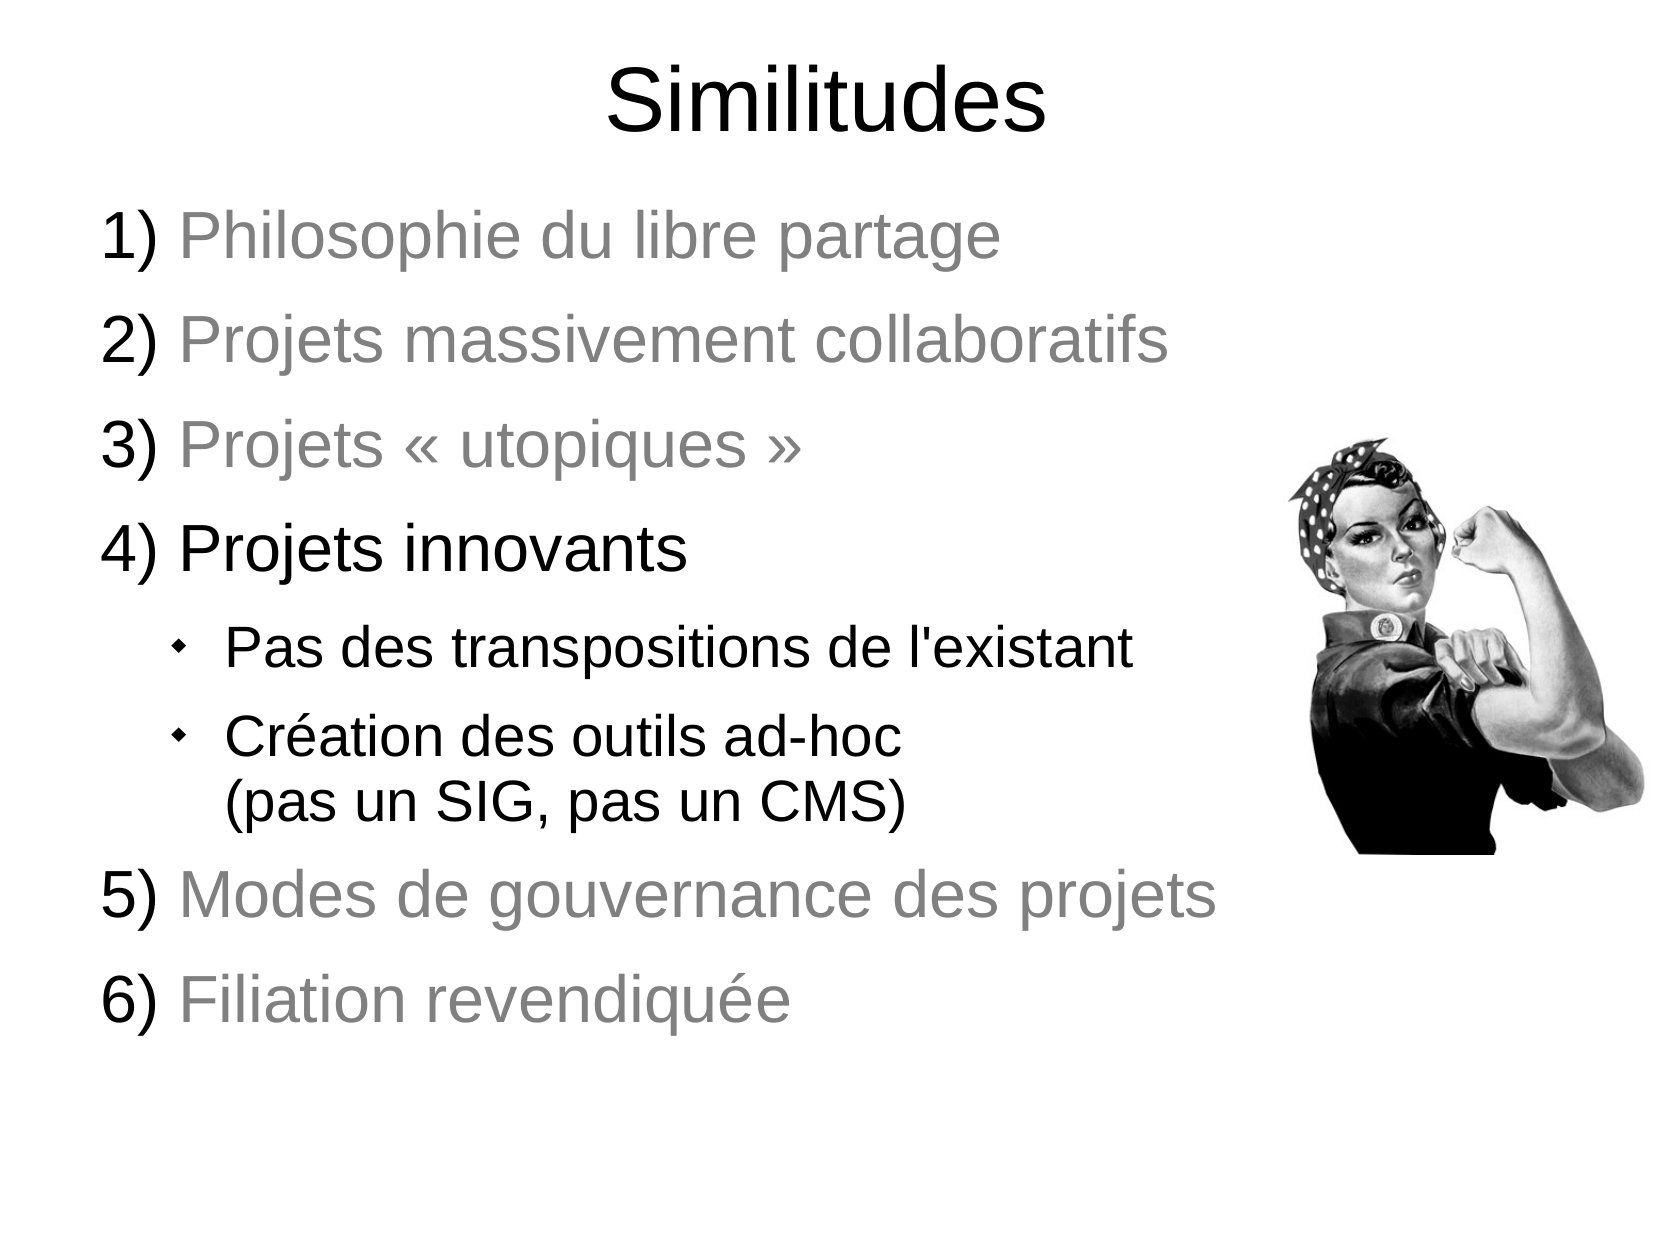

# Similitudes
Philosophie du libre partage
Projets massivement collaboratifs
Projets « utopiques »
Projets innovants
Pas des transpositions de l'existant
Création des outils ad-hoc
(pas un SIG, pas un CMS)
Modes de gouvernance des projets
Filiation revendiquée